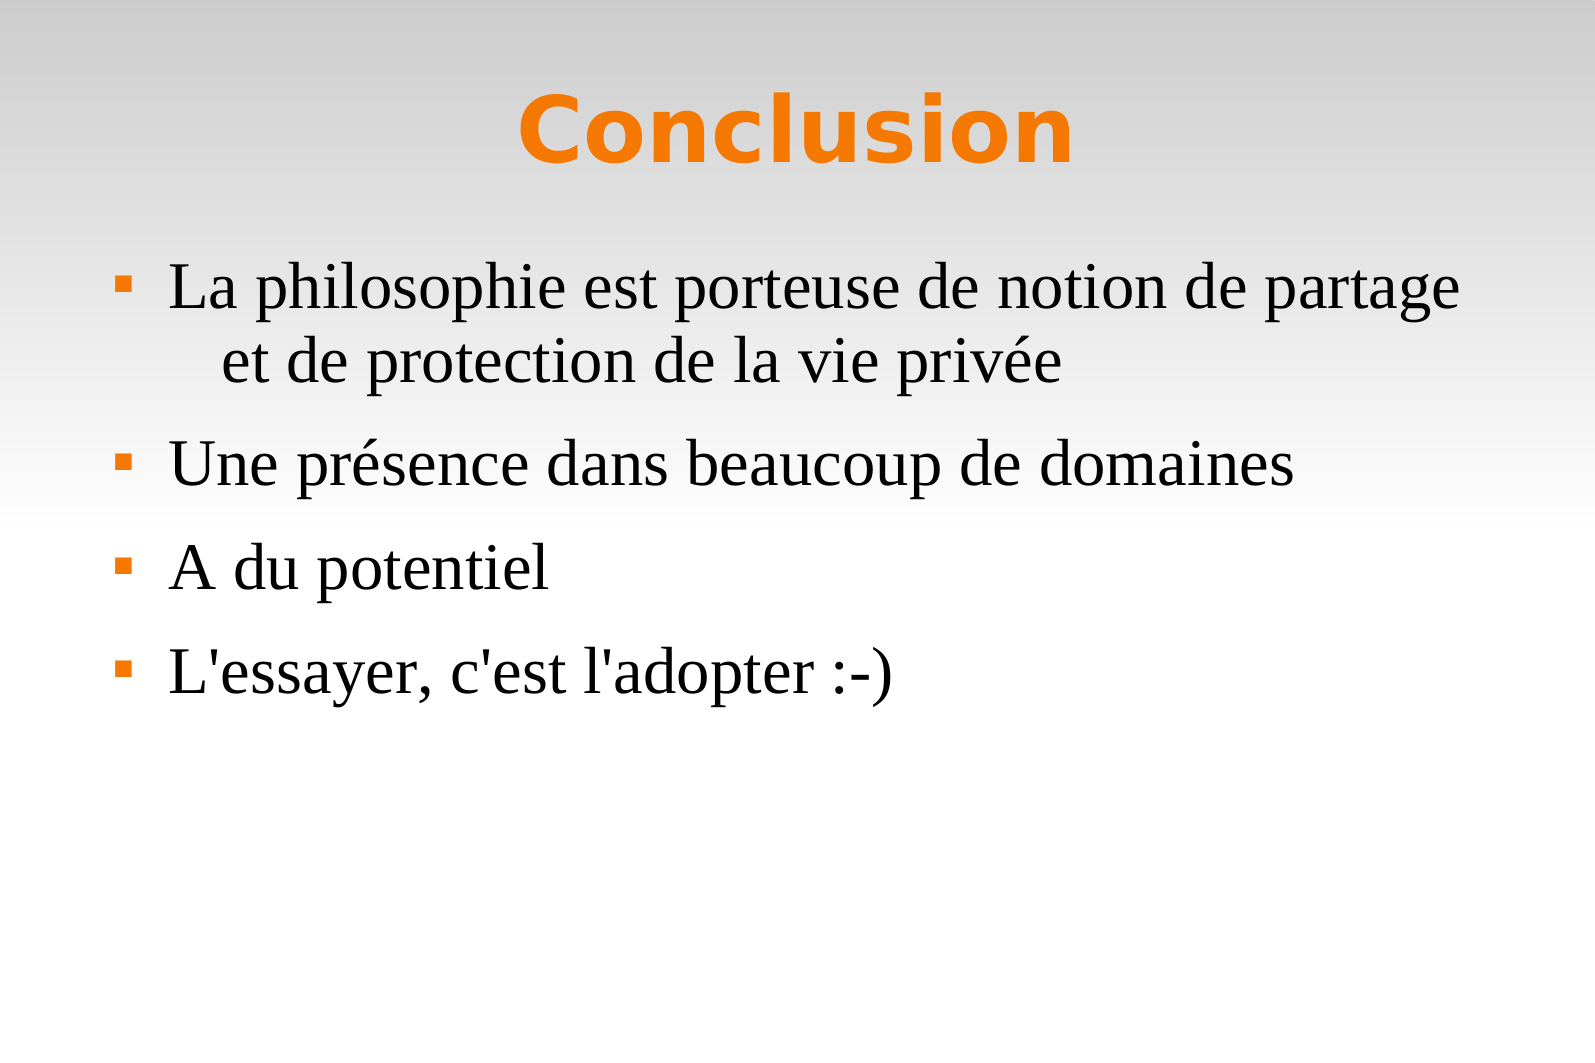

# Conclusion
La philosophie est porteuse de notion de partage et de protection de la vie privée
Une présence dans beaucoup de domaines
A du potentiel
L'essayer, c'est l'adopter :-)